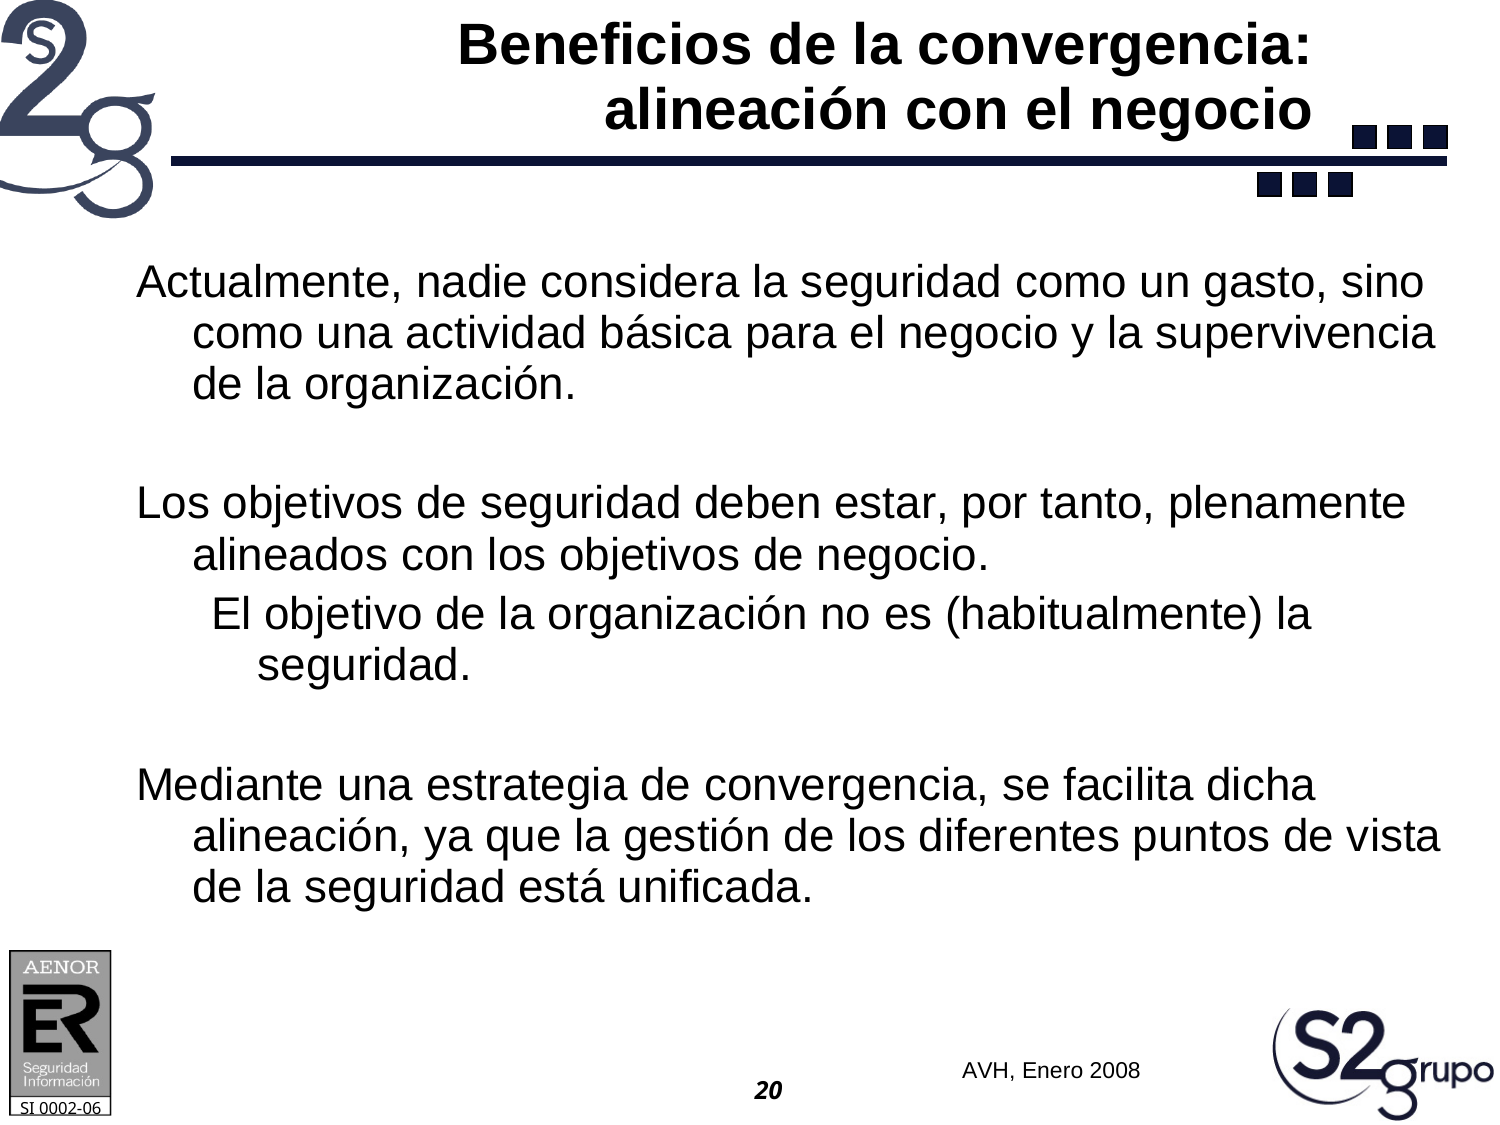

# Beneficios de la convergencia: alineación con el negocio
Actualmente, nadie considera la seguridad como un gasto, sino como una actividad básica para el negocio y la supervivencia de la organización.
Los objetivos de seguridad deben estar, por tanto, plenamente alineados con los objetivos de negocio.
El objetivo de la organización no es (habitualmente) la seguridad.
Mediante una estrategia de convergencia, se facilita dicha alineación, ya que la gestión de los diferentes puntos de vista de la seguridad está unificada.
AVH, Enero 2008